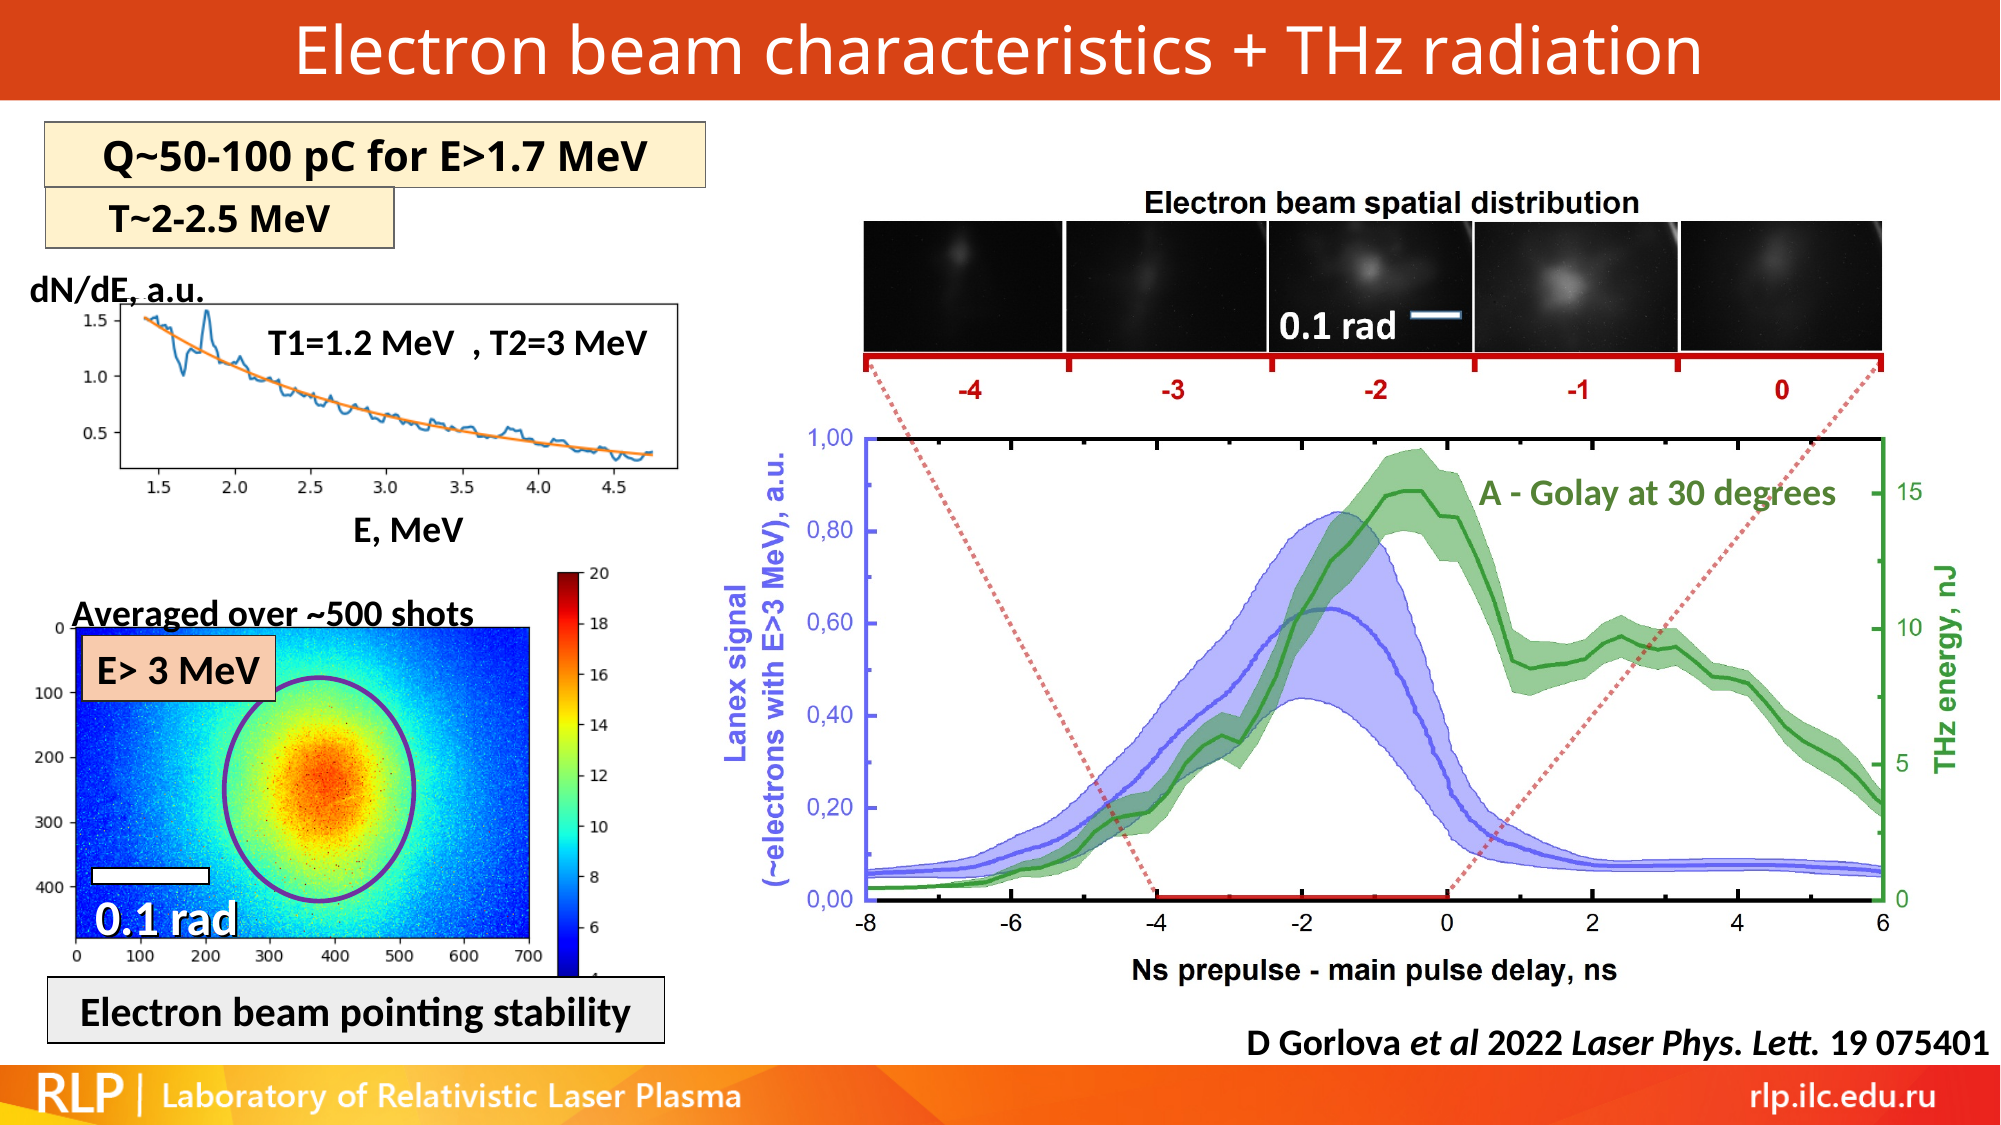

Electron beam characteristics + THz radiation
Q~50-100 pC for E>1.7 MeV
T~2-2.5 MeV
dN/dE, a.u.
T1=1.2 MeV , T2=3 MeV
E, MeV
A - Golay at 30 degrees
Averaged over ~500 shots
0.1 rad
E> 3 MeV
Electron beam pointing stability
D Gorlova et al 2022 Laser Phys. Lett. 19 075401